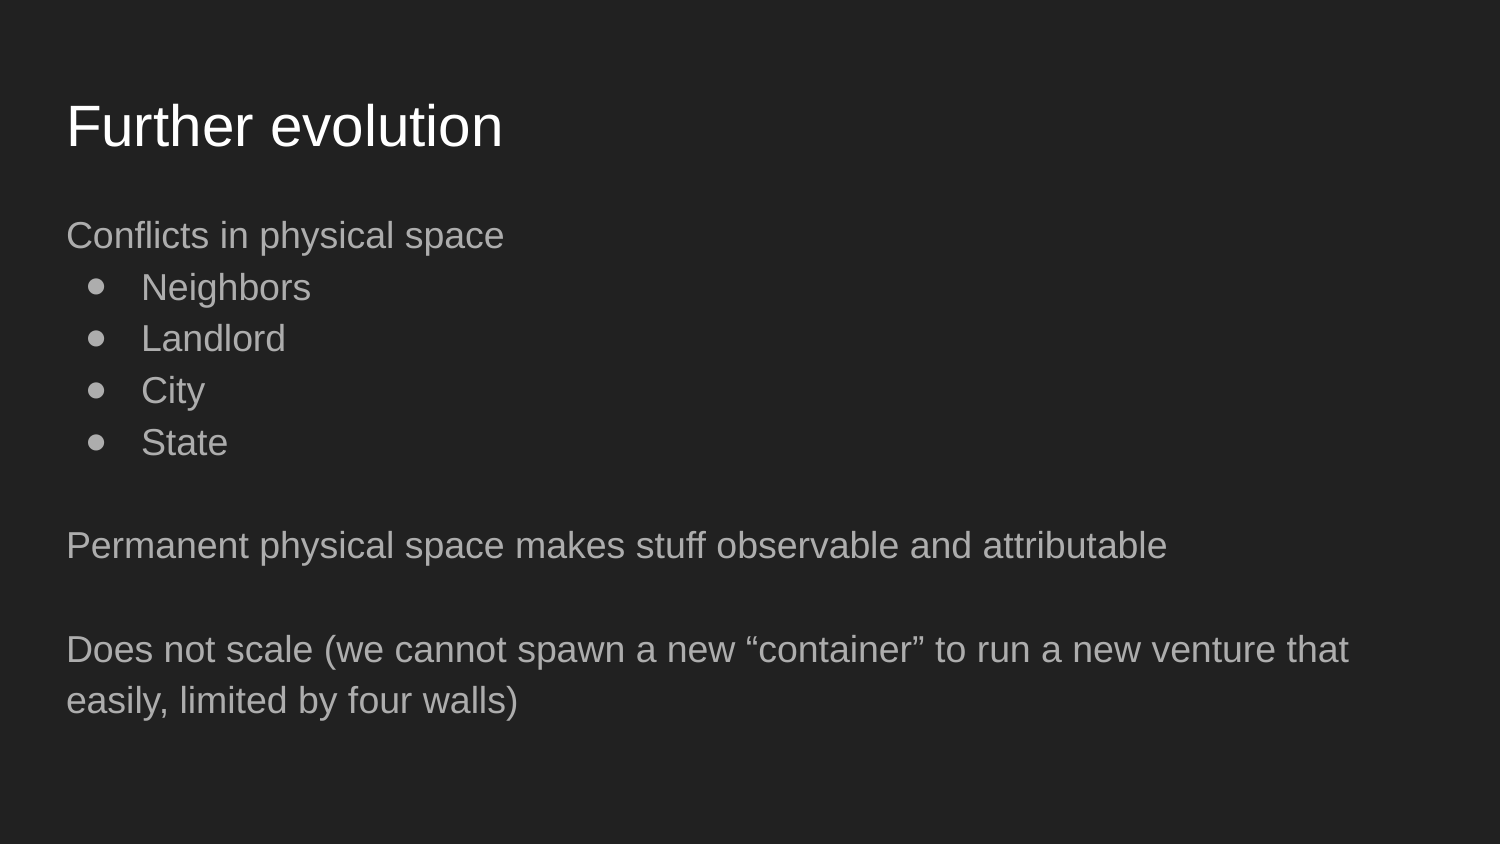

# Further evolution
Conflicts in physical space
Neighbors
Landlord
City
State
Permanent physical space makes stuff observable and attributable
Does not scale (we cannot spawn a new “container” to run a new venture that easily, limited by four walls)